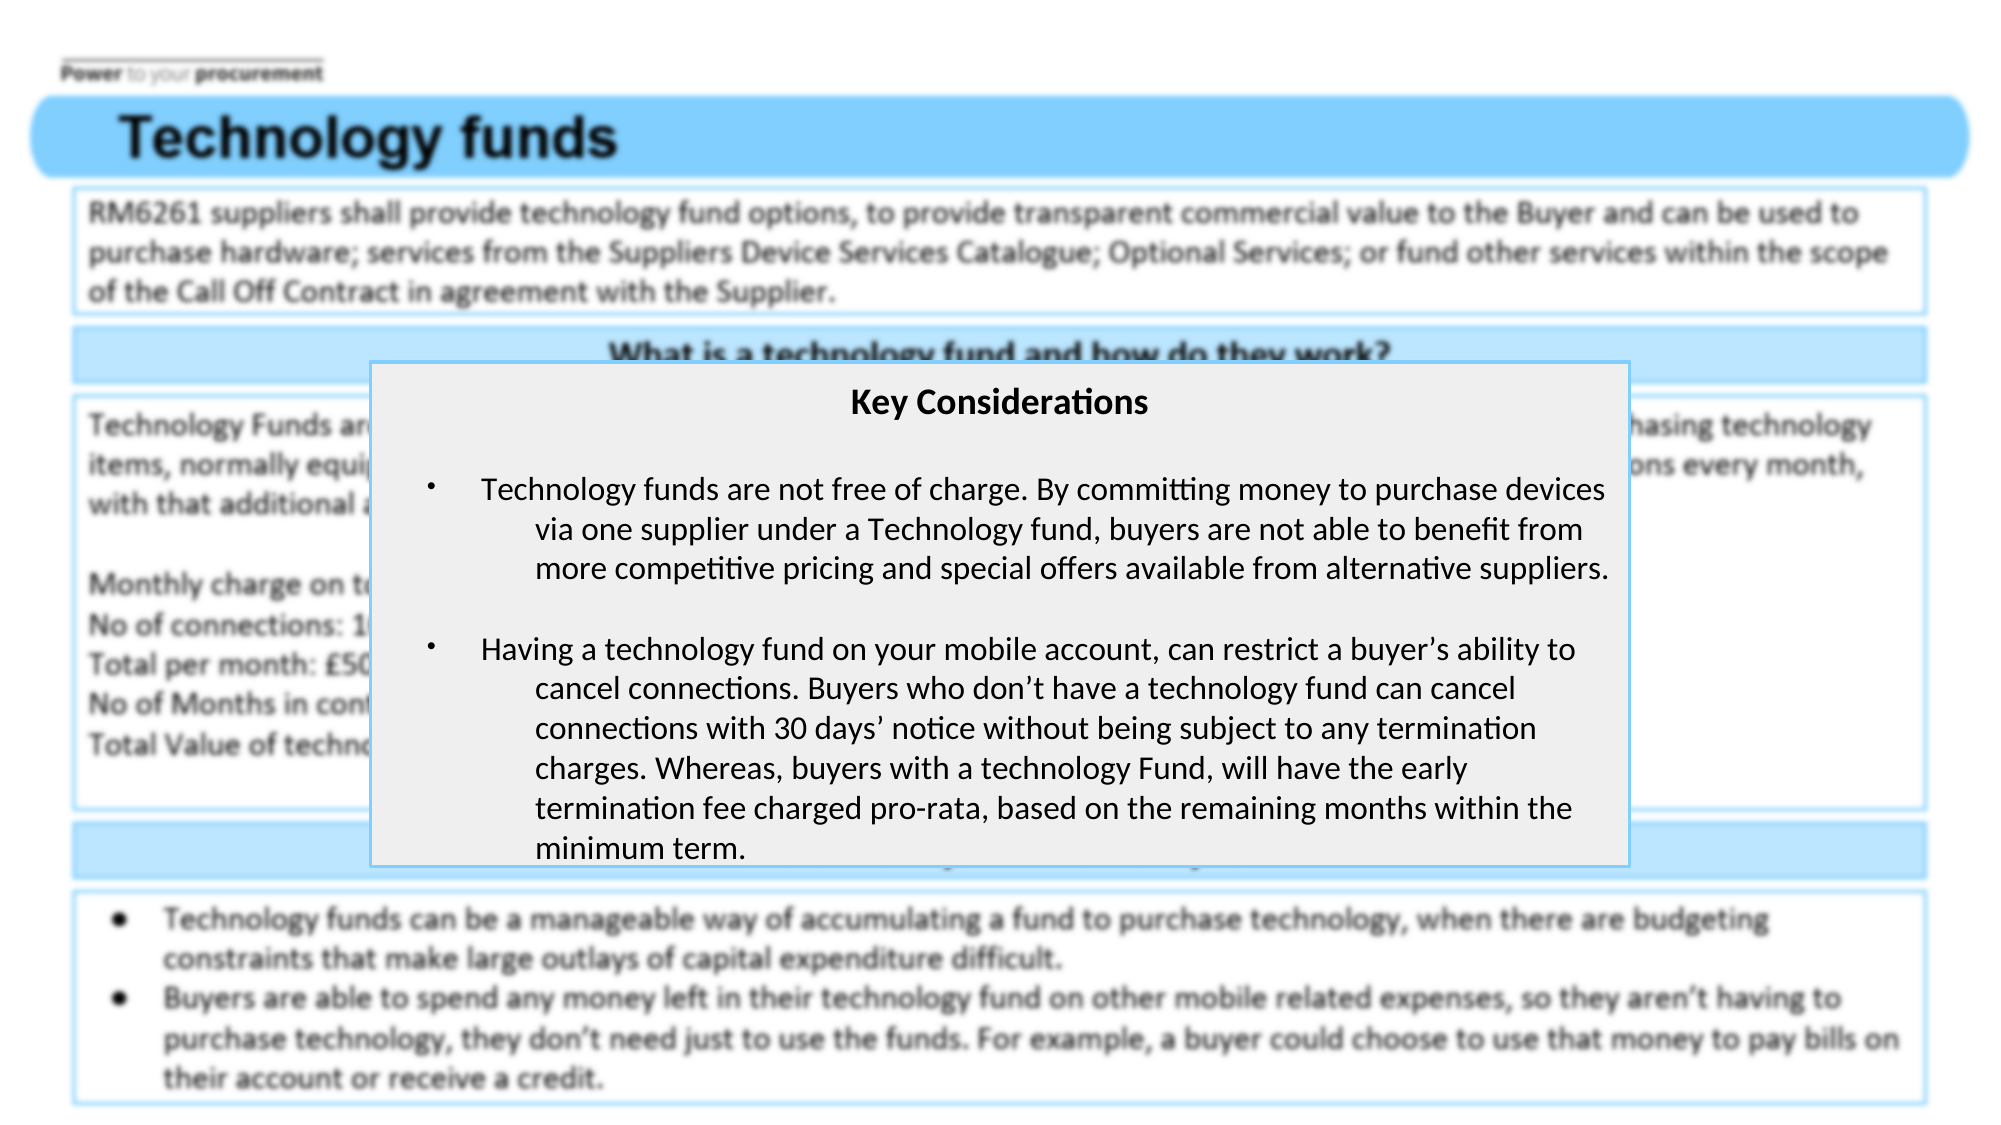

#
Key Considerations
Technology funds are not free of charge. By committing money to purchase devices via one supplier under a Technology fund, buyers are not able to benefit from more competitive pricing and special offers available from alternative suppliers.
Having a technology fund on your mobile account, can restrict a buyer’s ability to cancel connections. Buyers who don’t have a technology fund can cancel connections with 30 days’ notice without being subject to any termination charges. Whereas, buyers with a technology Fund, will have the early termination fee charged pro-rata, based on the remaining months within the minimum term.